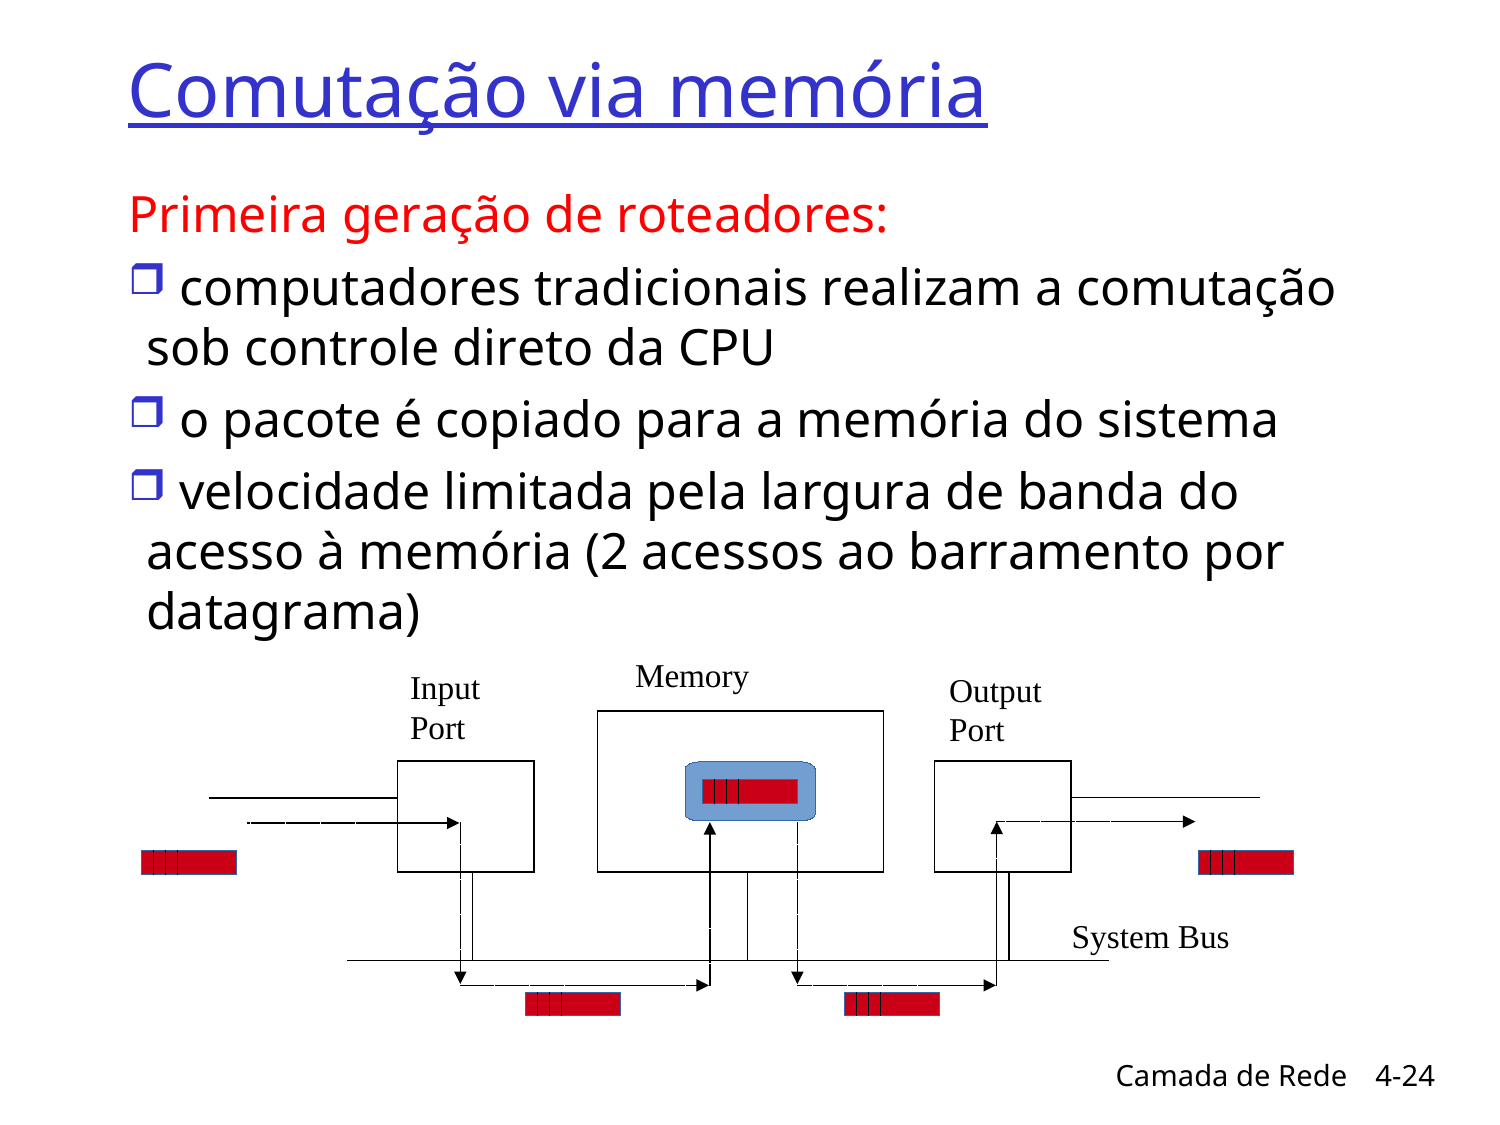

Comutação via memória
Primeira geração de roteadores:
 computadores tradicionais realizam a comutação sob controle direto da CPU
 o pacote é copiado para a memória do sistema
 velocidade limitada pela largura de banda do acesso à memória (2 acessos ao barramento por datagrama)
Memory
Input
Port
Output
Port
System Bus
Camada de Rede